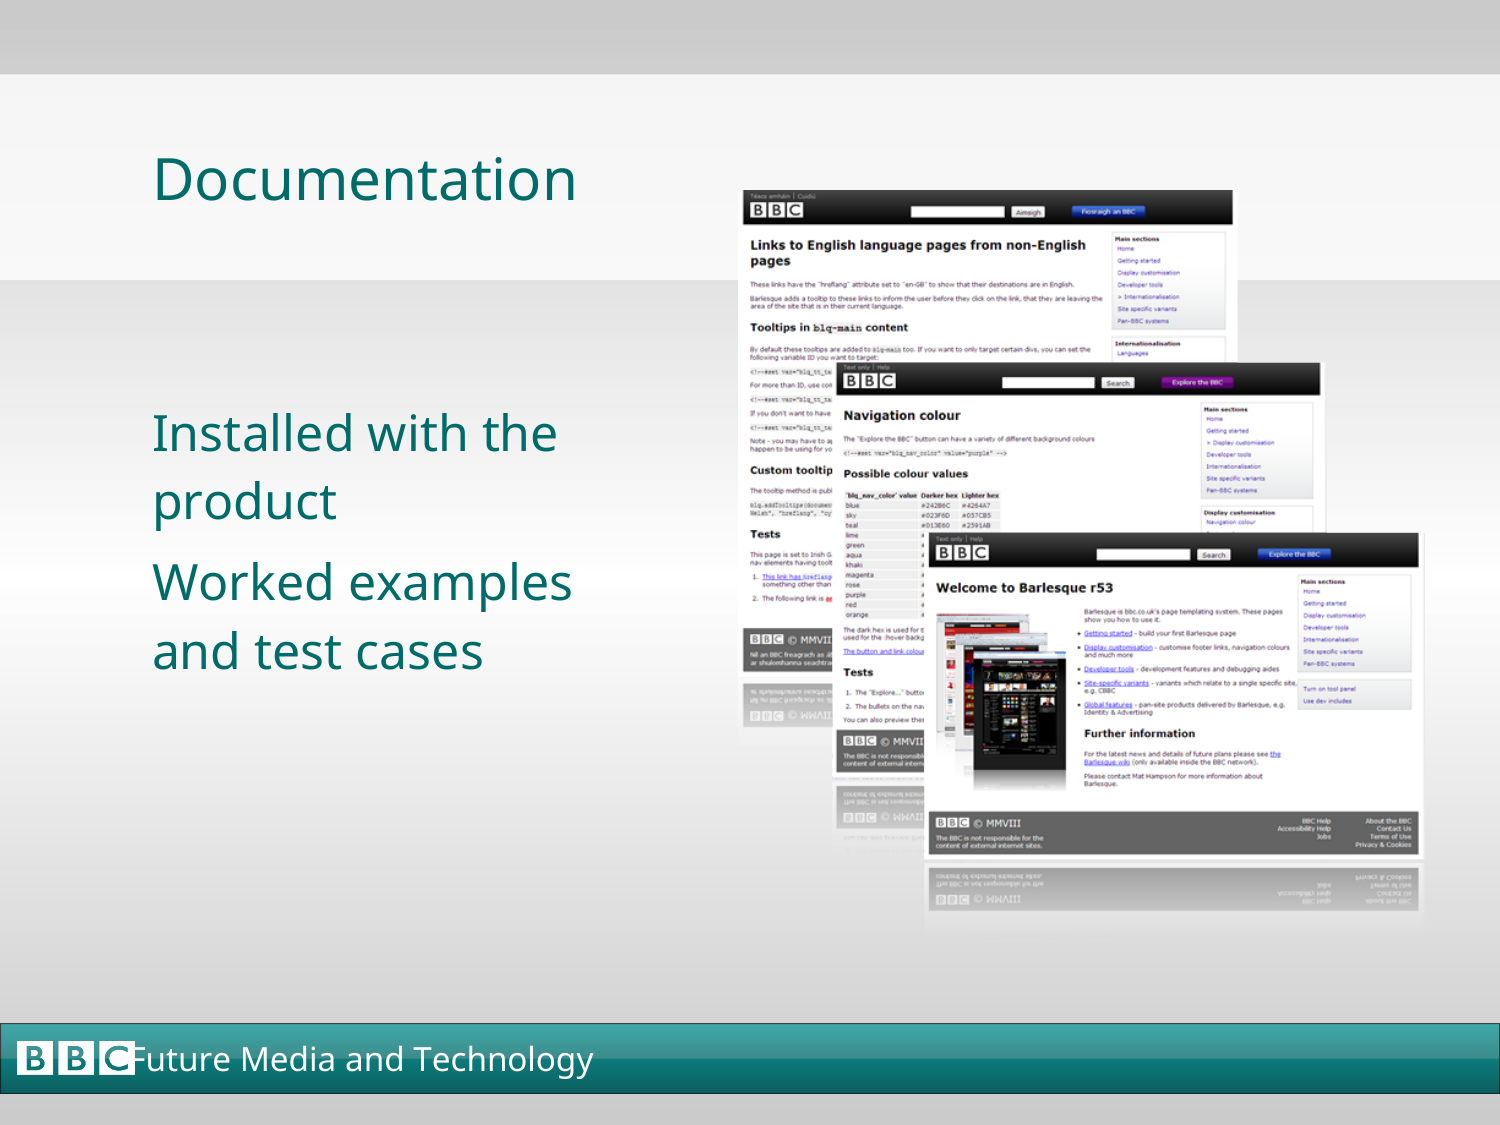

# Documentation
Installed with the product
Worked examples and test cases